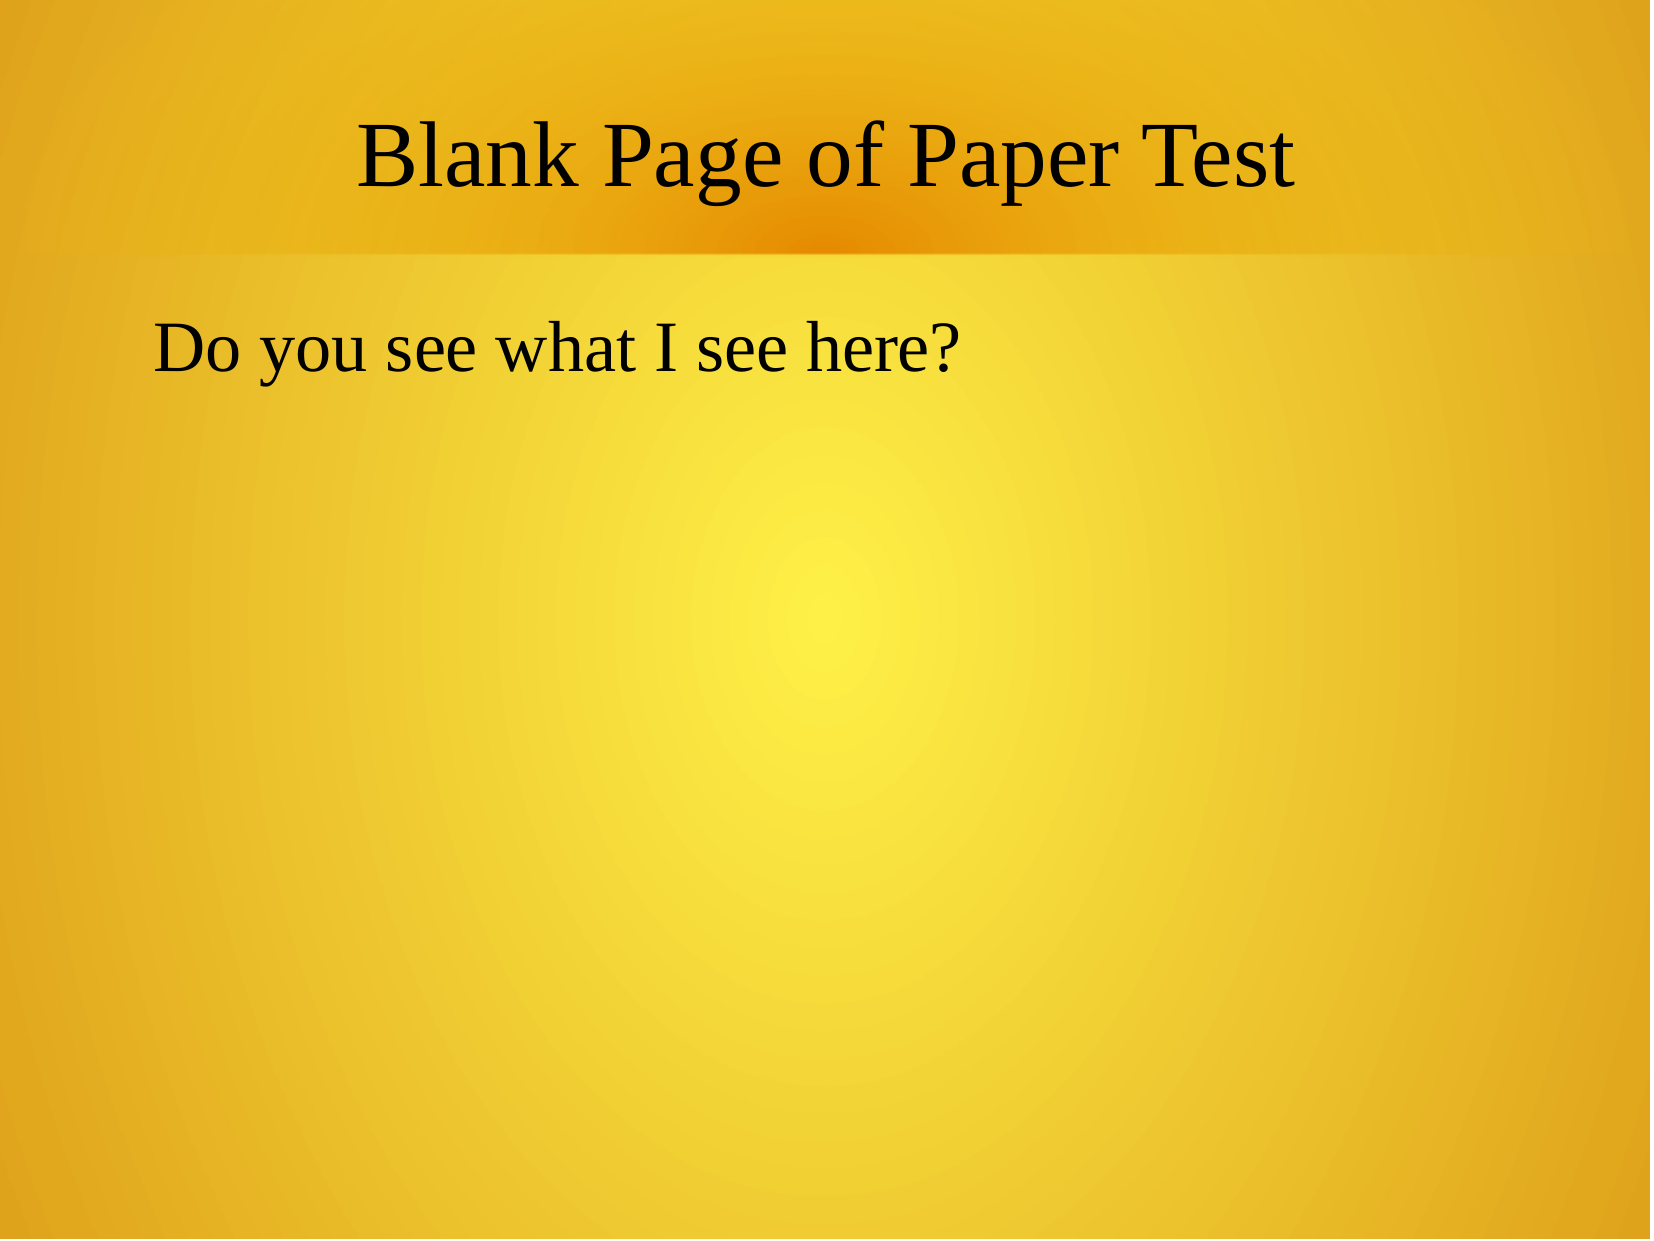

Blank Page of Paper Test
Do you see what I see here?